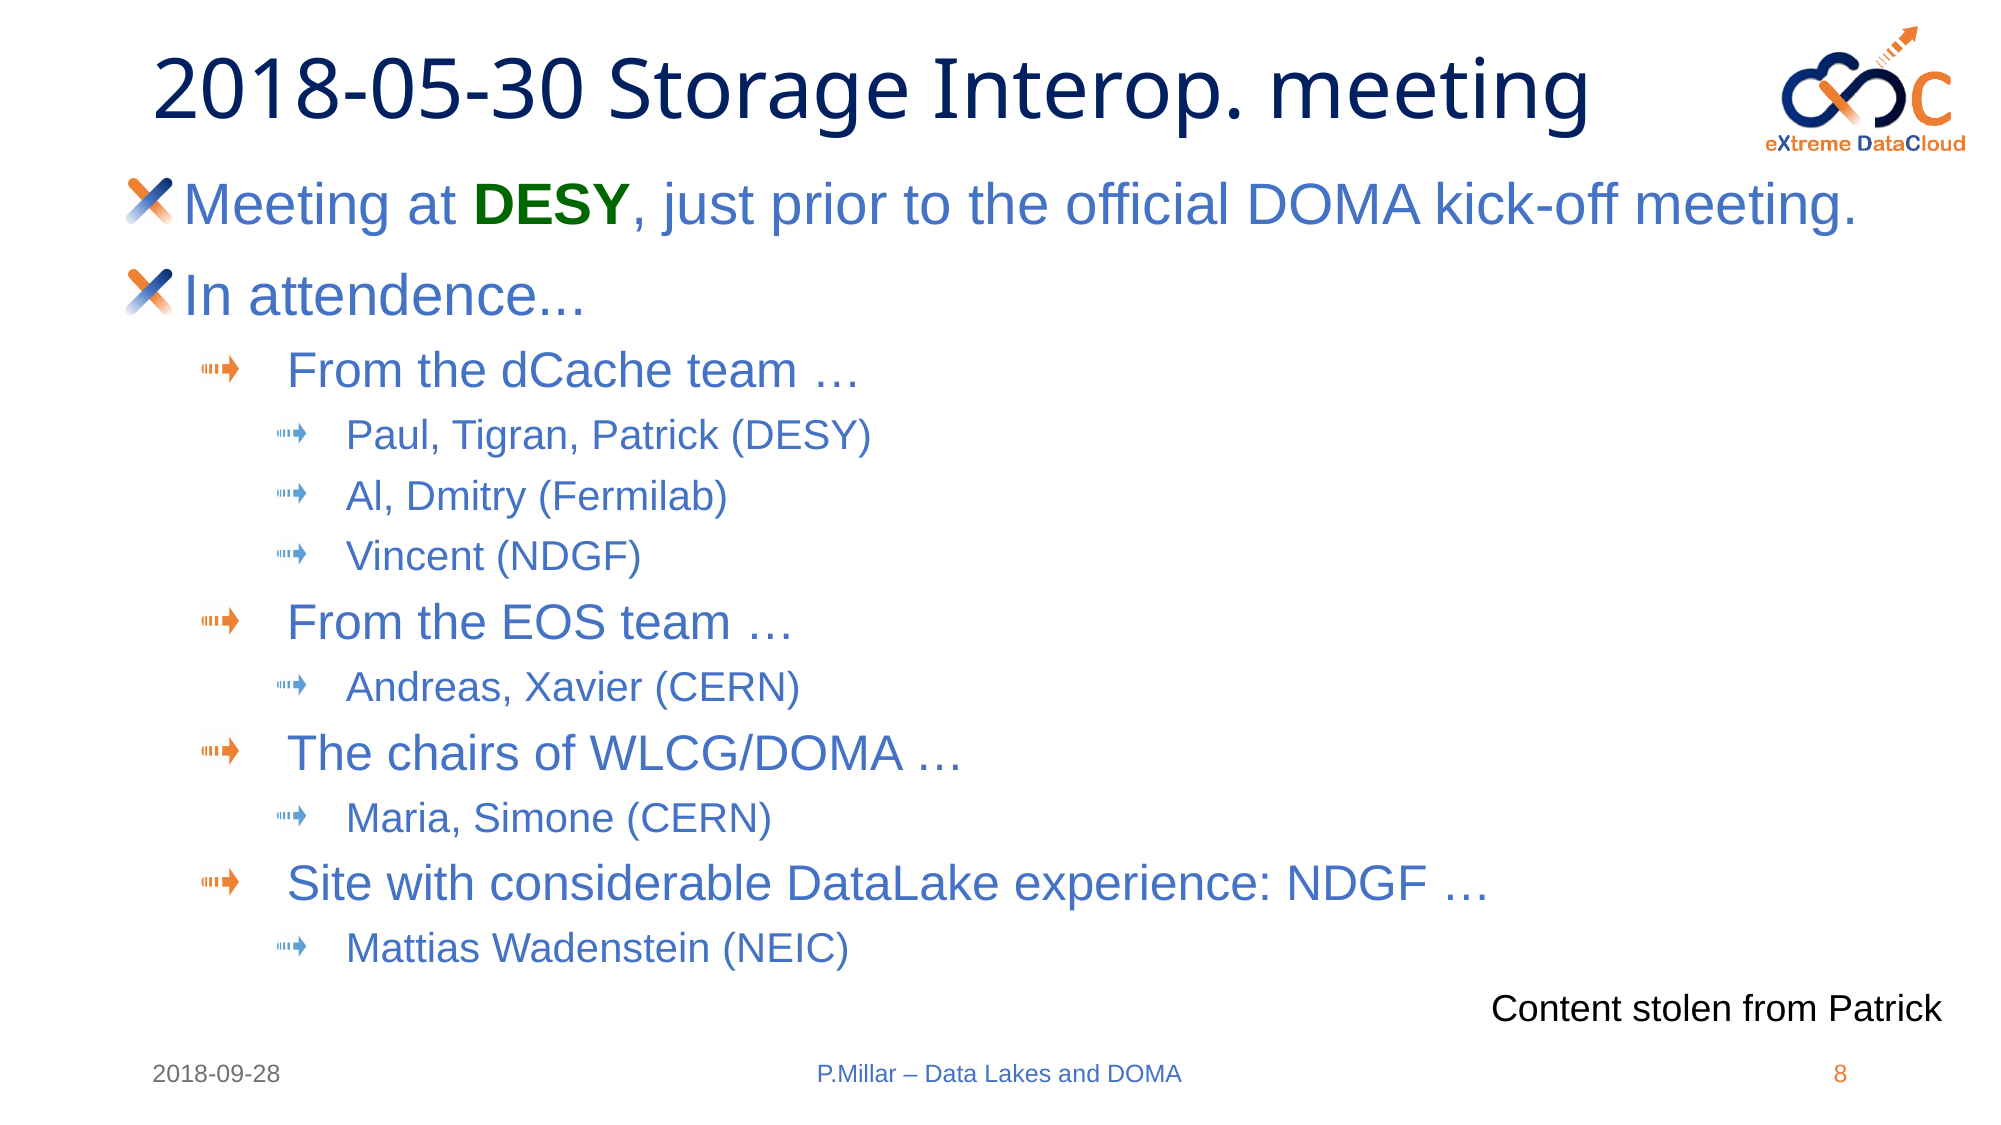

# 2018-05-30 Storage Interop. meeting
Meeting at DESY, just prior to the official DOMA kick-off meeting.
In attendence...
From the dCache team …
Paul, Tigran, Patrick (DESY)
Al, Dmitry (Fermilab)
Vincent (NDGF)
From the EOS team …
Andreas, Xavier (CERN)
The chairs of WLCG/DOMA …
Maria, Simone (CERN)
Site with considerable DataLake experience: NDGF …
Mattias Wadenstein (NEIC)
Content stolen from Patrick
2018-09-28
P.Millar – Data Lakes and DOMA